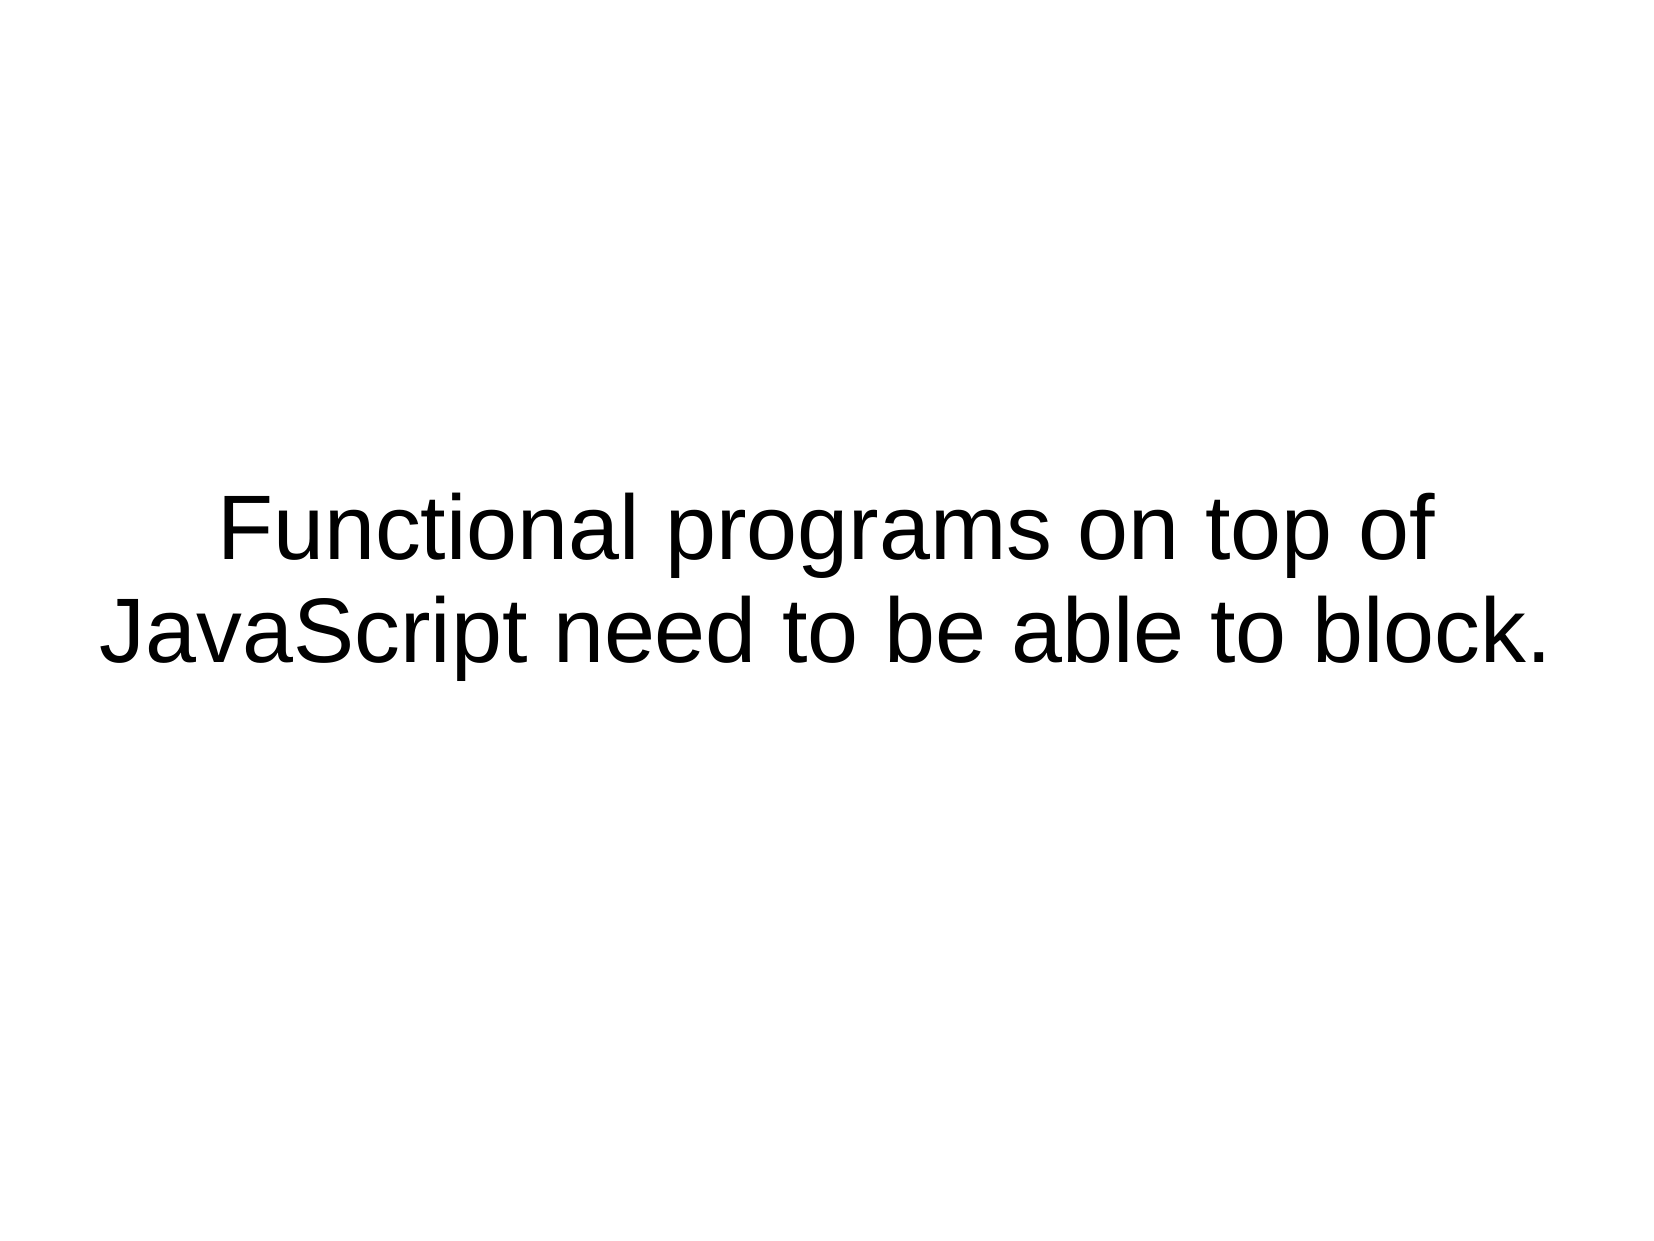

# Functional programs on top of JavaScript need to be able to block.